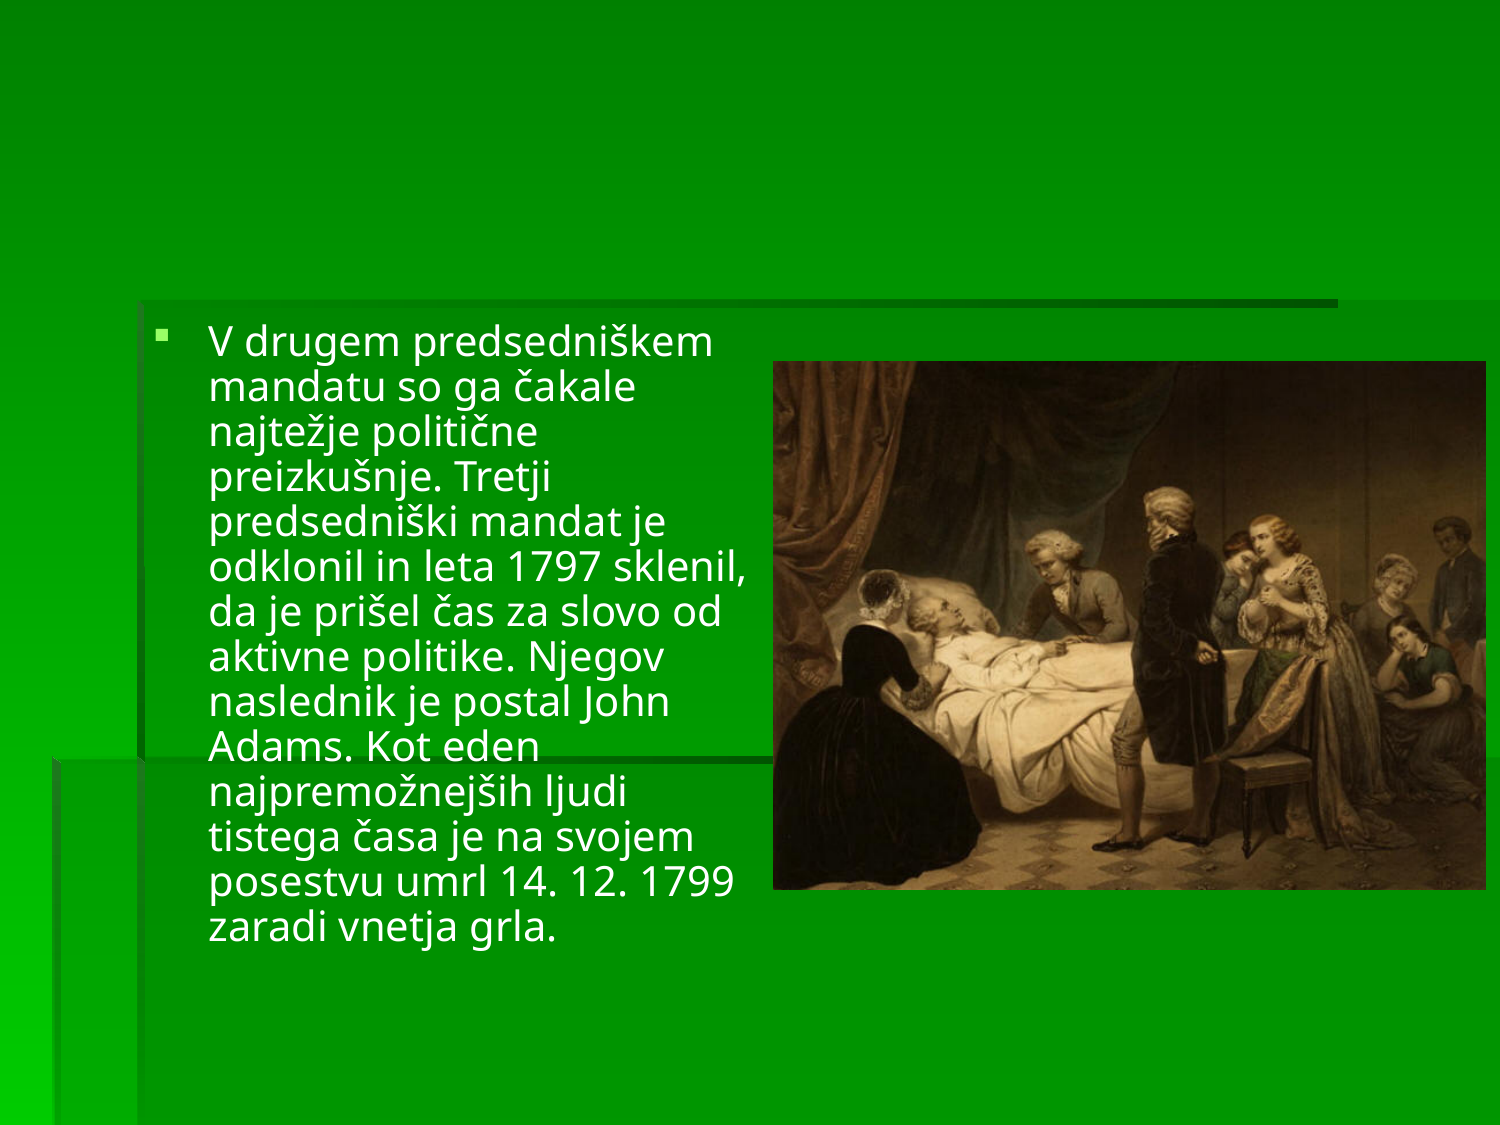

# V drugem predsedniškem mandatu so ga čakale najtežje politične preizkušnje. Tretji predsedniški mandat je odklonil in leta 1797 sklenil, da je prišel čas za slovo od aktivne politike. Njegov naslednik je postal John Adams. Kot eden najpremožnejših ljudi tistega časa je na svojem posestvu umrl 14. 12. 1799 zaradi vnetja grla.